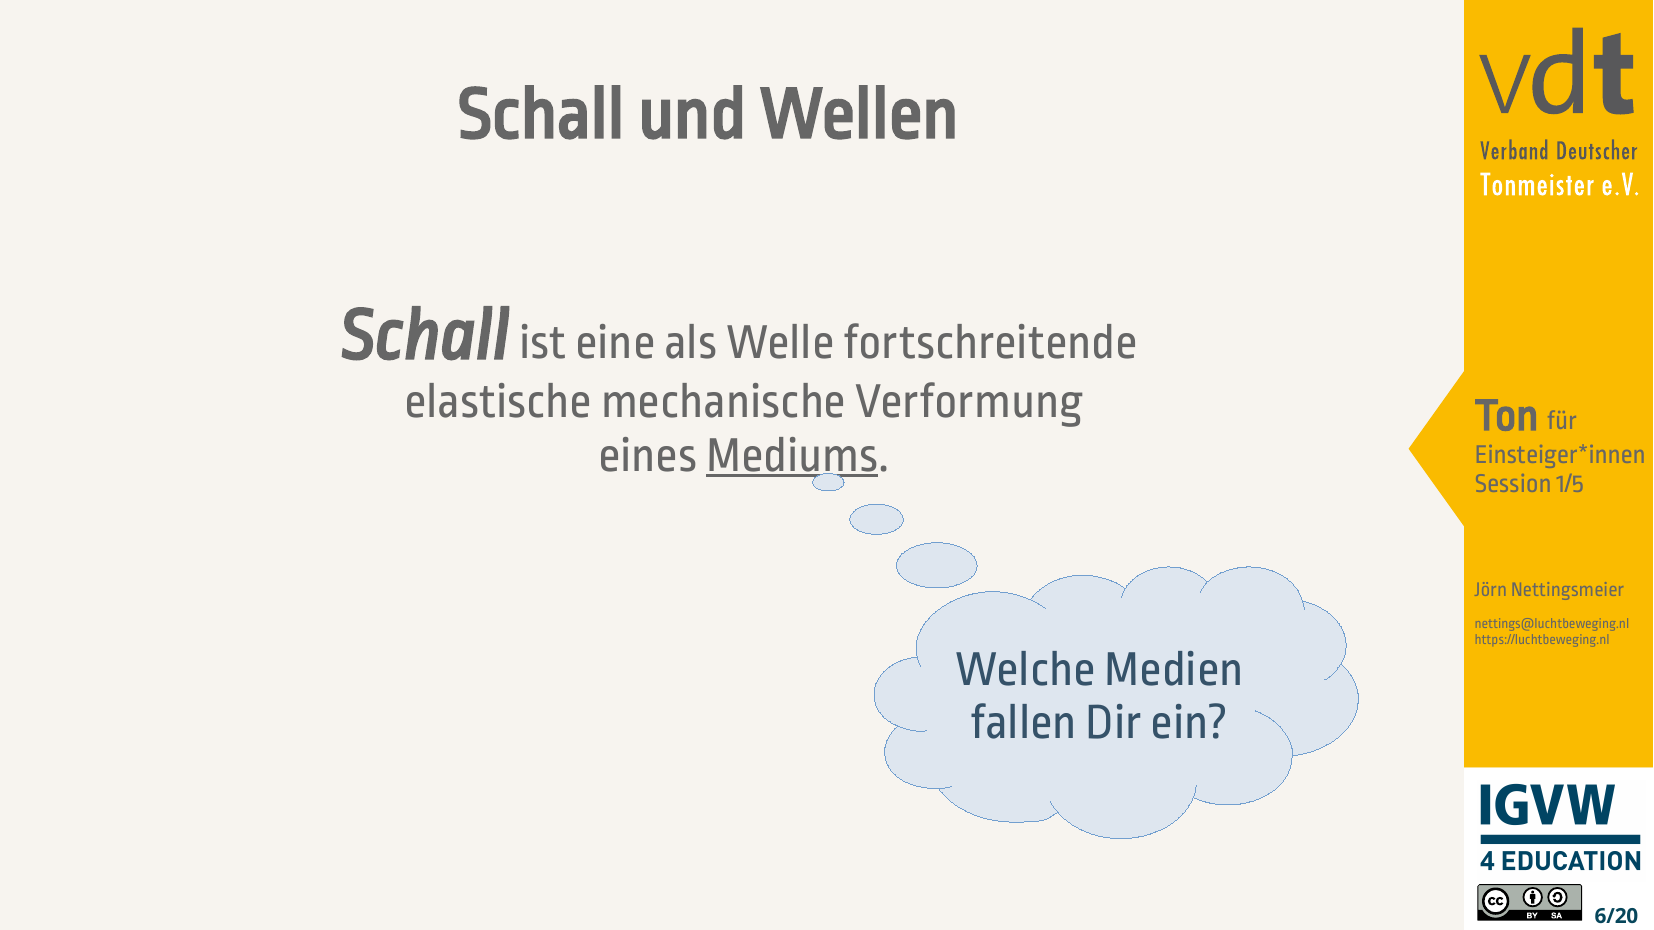

# Schall und Wellen
Schall ist eine als Welle fortschreitende
elastische mechanische Verformung
eines Mediums.
Welche Medien
fallen Dir ein?